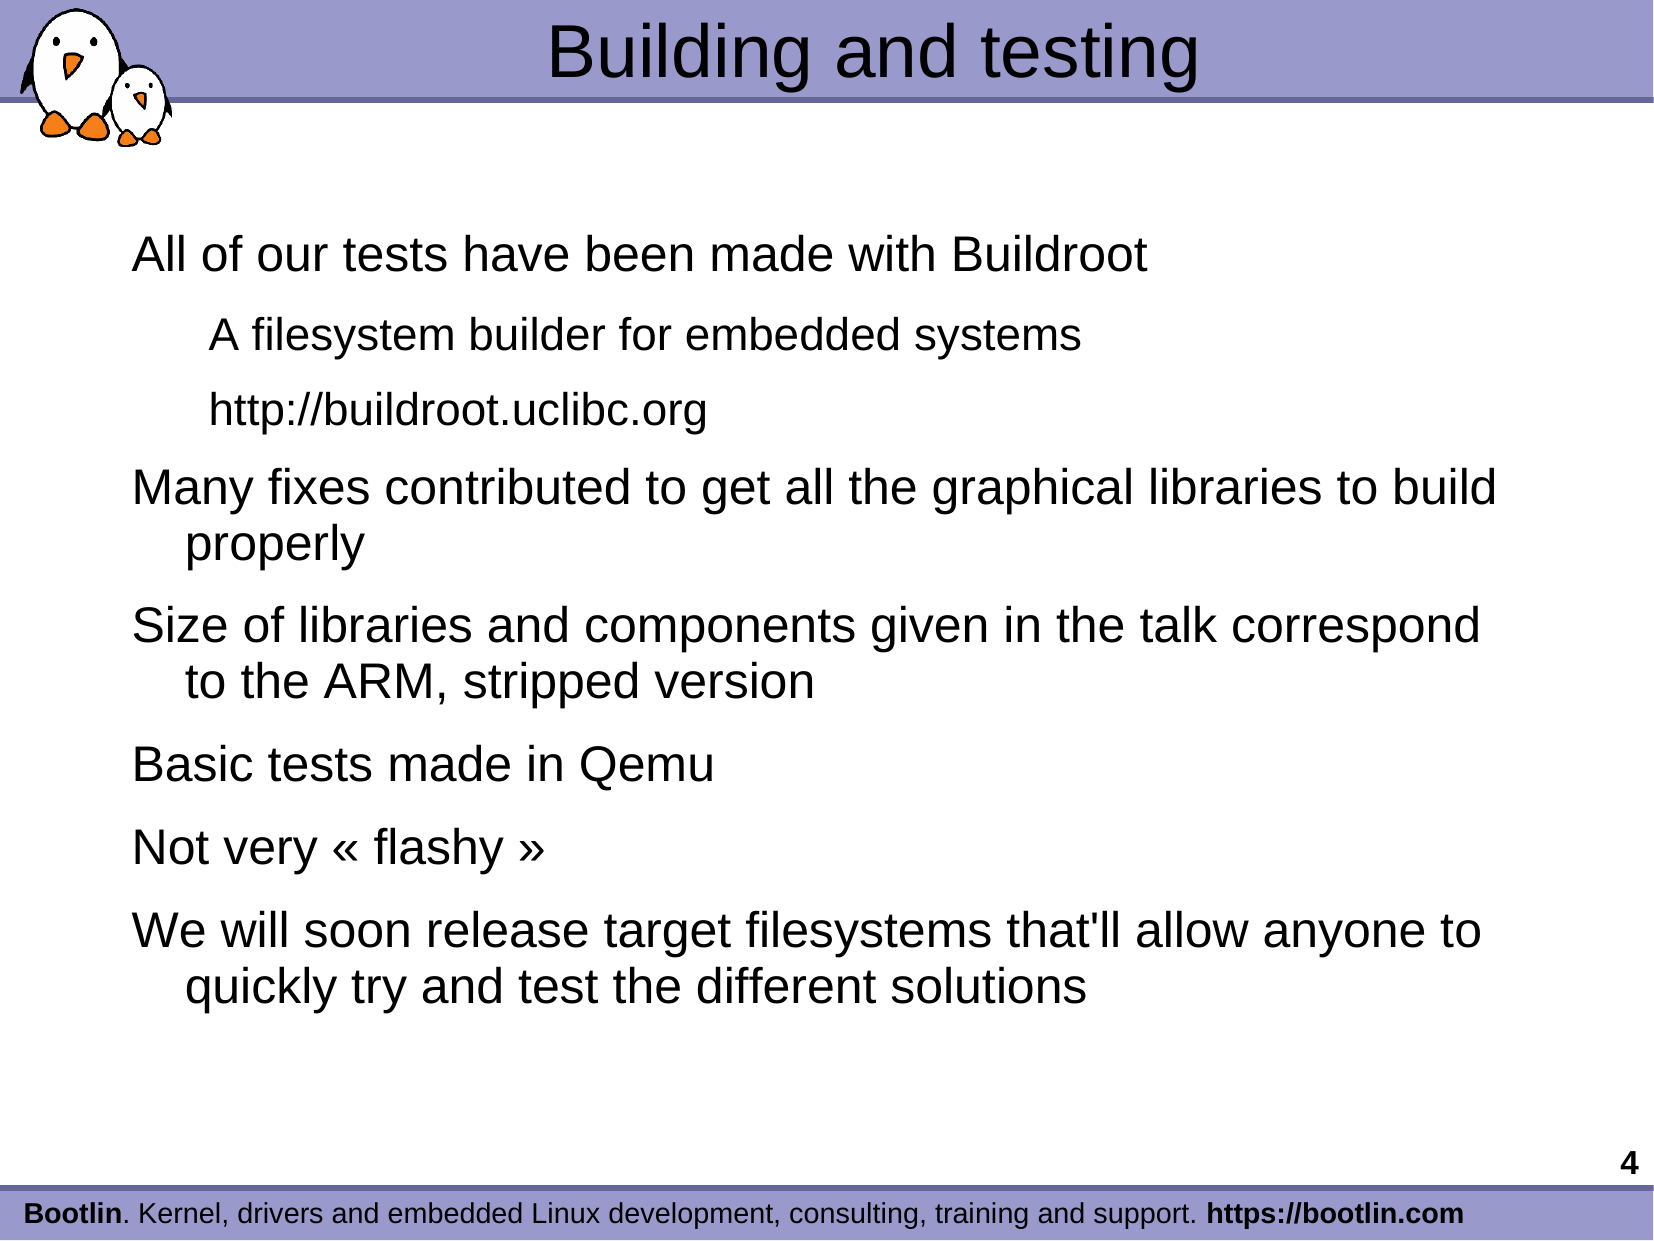

# Building and testing
All of our tests have been made with Buildroot
A filesystem builder for embedded systems
http://buildroot.uclibc.org
Many fixes contributed to get all the graphical libraries to build properly
Size of libraries and components given in the talk correspond to the ARM, stripped version
Basic tests made in Qemu
Not very « flashy »
We will soon release target filesystems that'll allow anyone to quickly try and test the different solutions